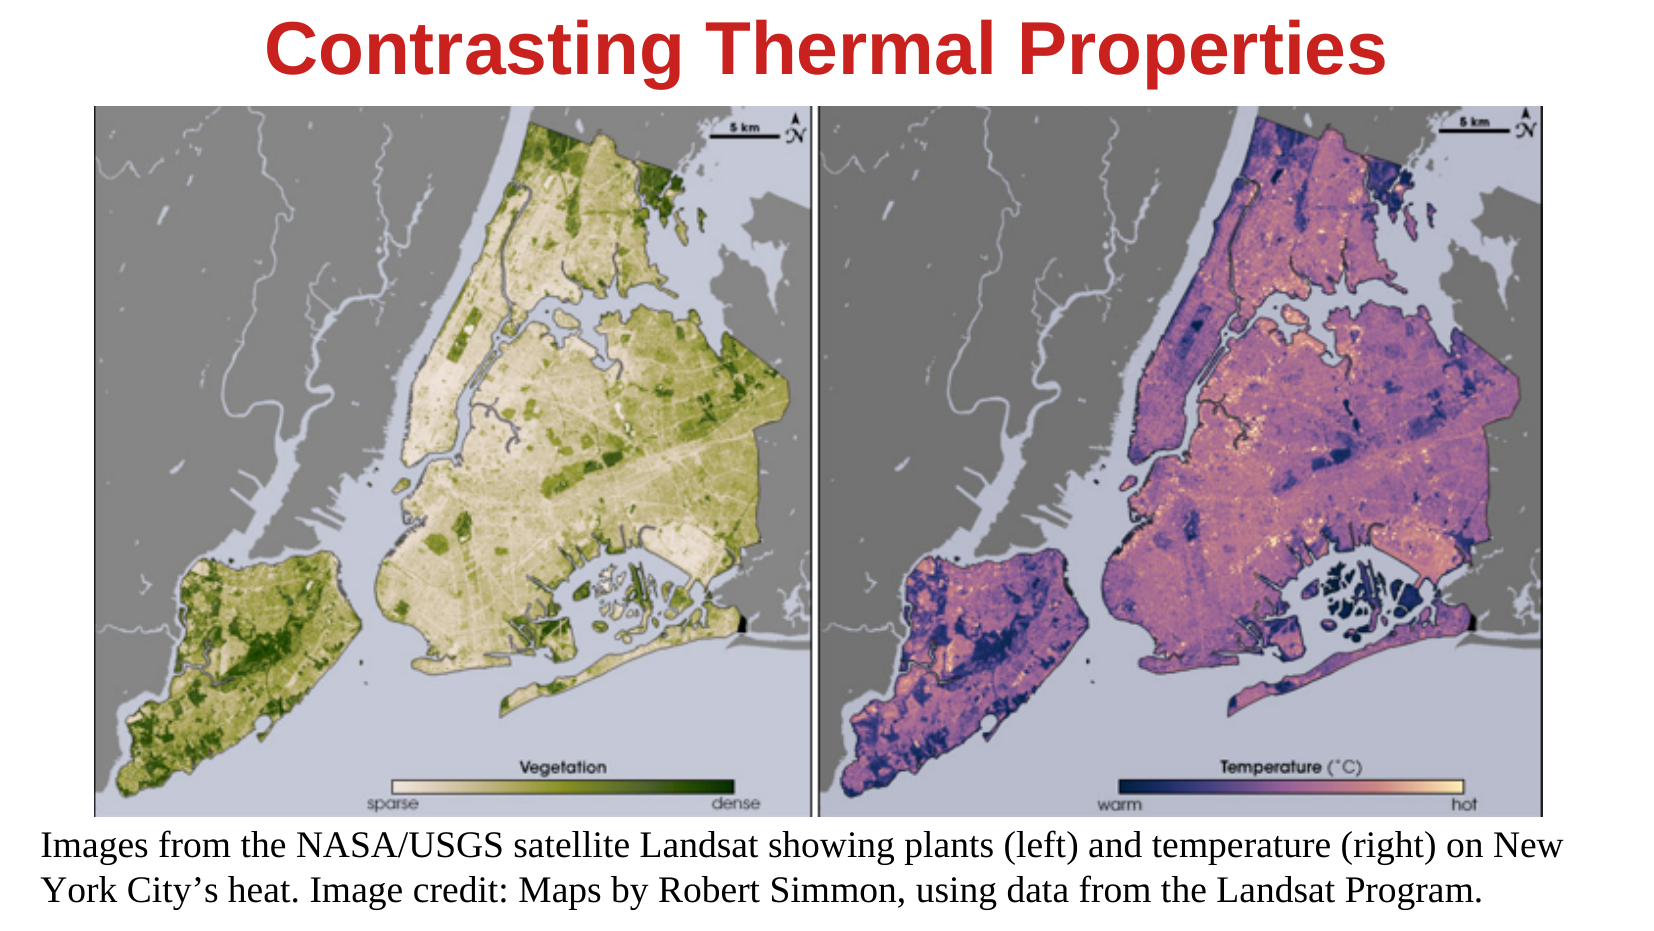

# Contrasting Thermal Properties
Images from the NASA/USGS satellite Landsat showing plants (left) and temperature (right) on New York City’s heat. Image credit: Maps by Robert Simmon, using data from the Landsat Program.